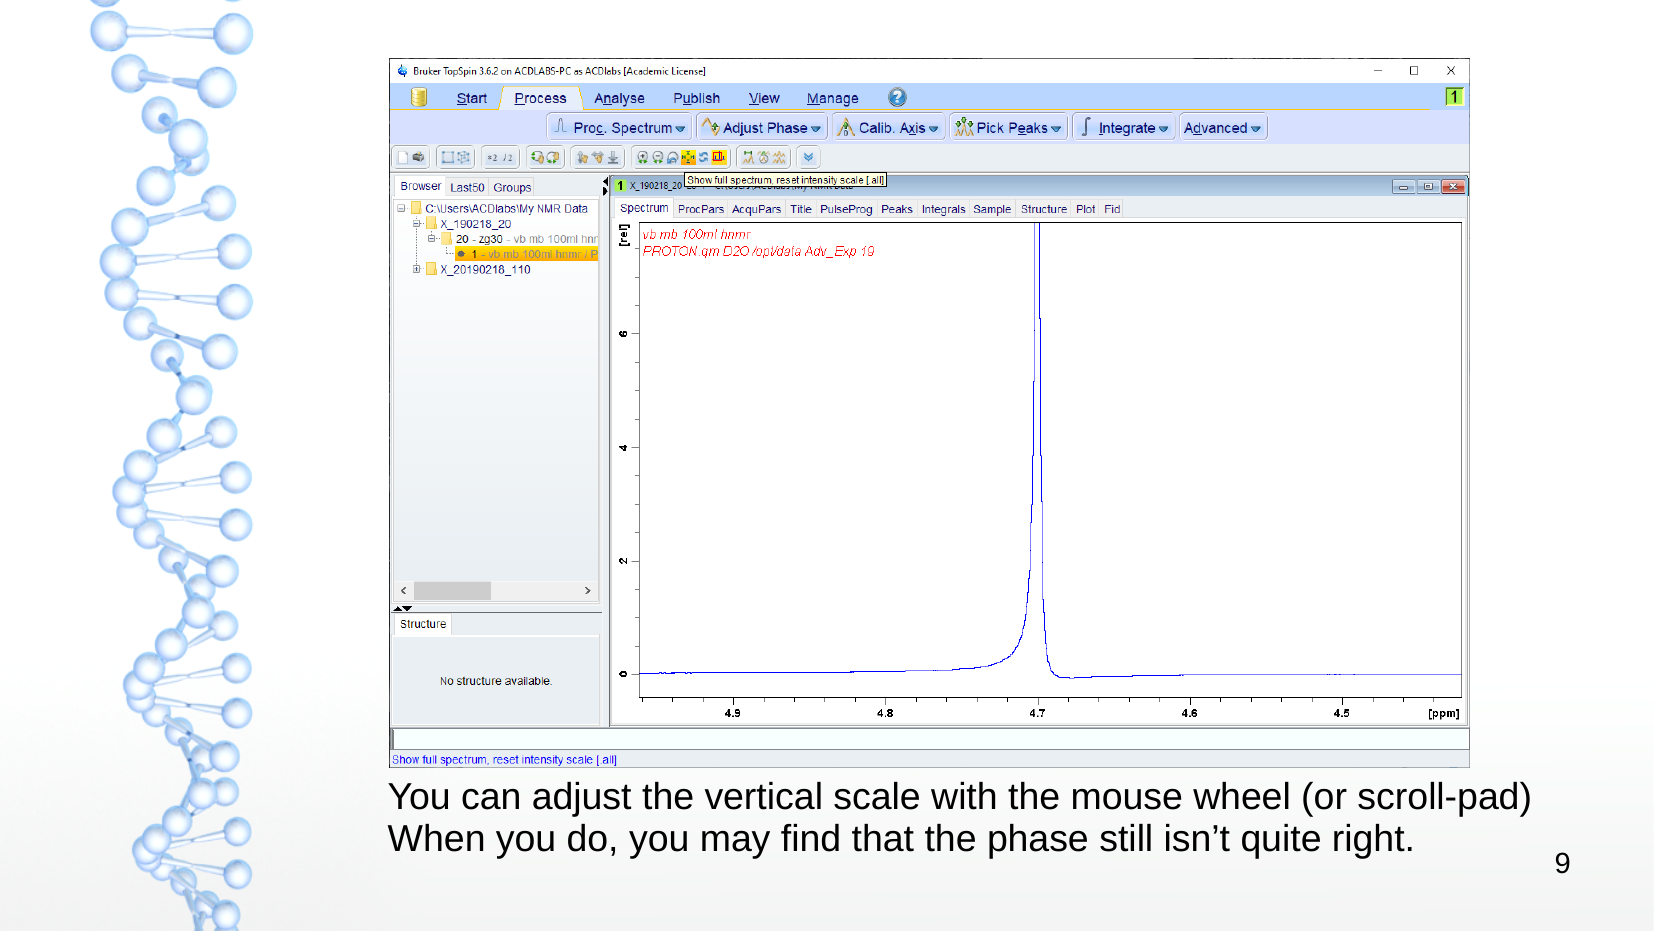

You can adjust the vertical scale with the mouse wheel (or scroll-pad)
When you do, you may find that the phase still isn’t quite right.
9